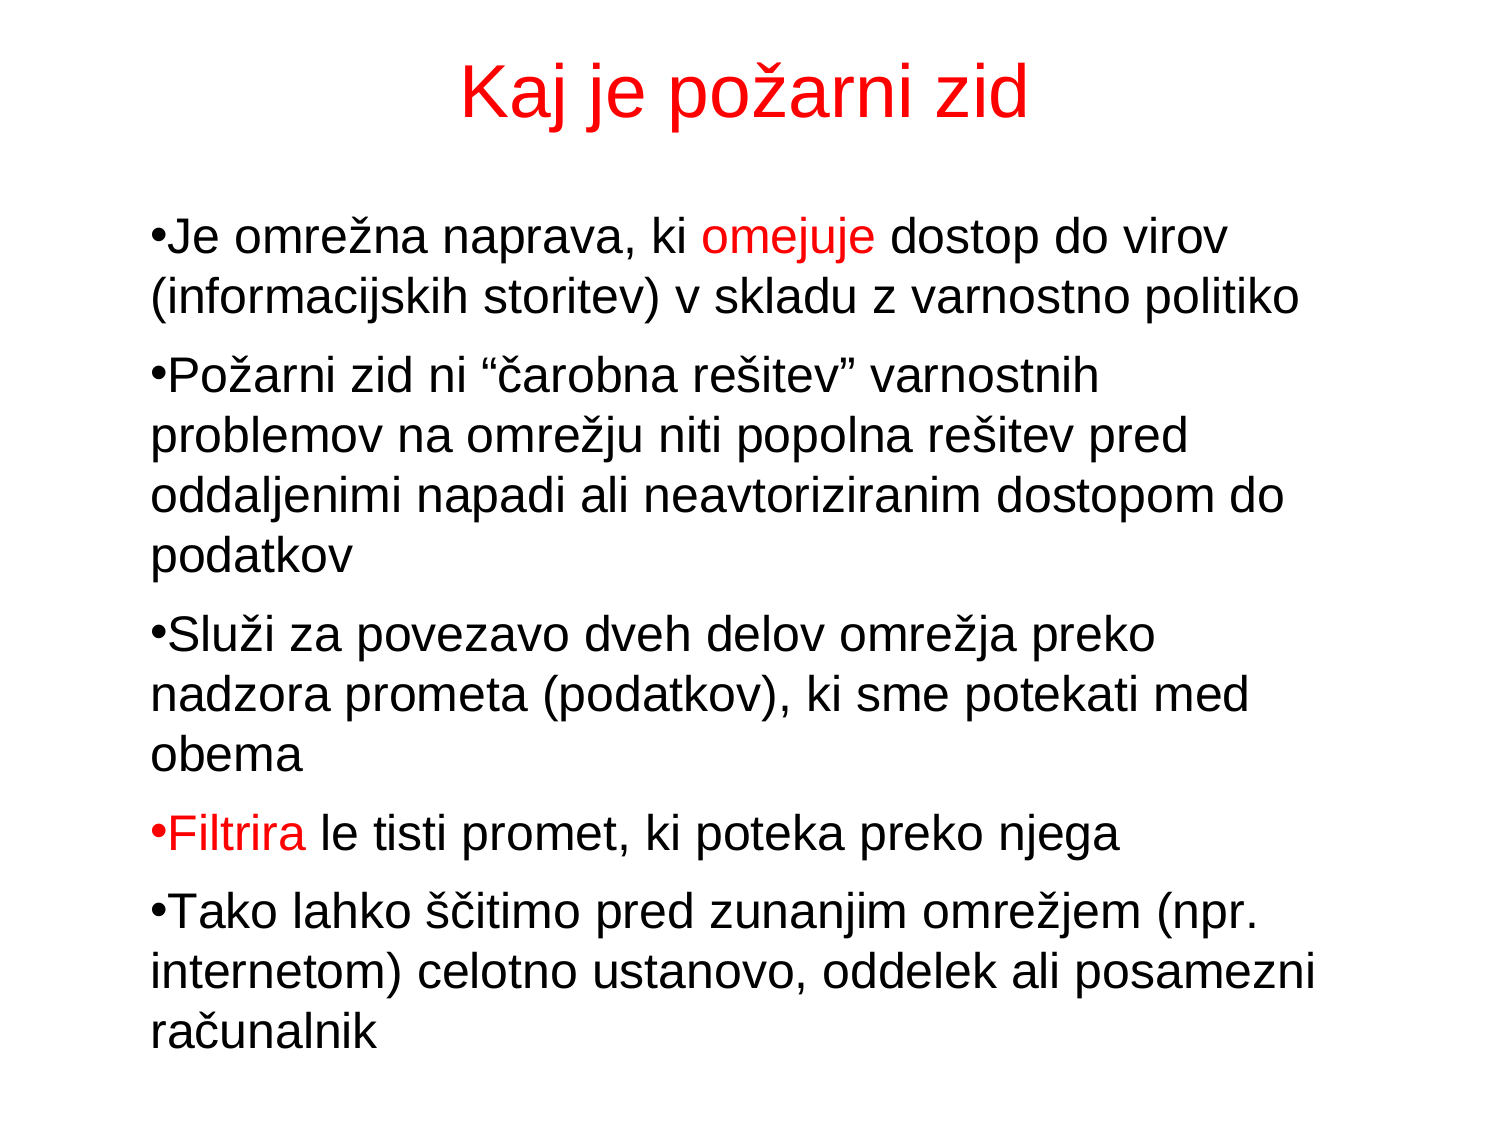

# Kaj je požarni zid
Je omrežna naprava, ki omejuje dostop do virov (informacijskih storitev) v skladu z varnostno politiko
Požarni zid ni “čarobna rešitev” varnostnih problemov na omrežju niti popolna rešitev pred oddaljenimi napadi ali neavtoriziranim dostopom do podatkov
Služi za povezavo dveh delov omrežja preko nadzora prometa (podatkov), ki sme potekati med obema
Filtrira le tisti promet, ki poteka preko njega
Tako lahko ščitimo pred zunanjim omrežjem (npr. internetom) celotno ustanovo, oddelek ali posamezni računalnik